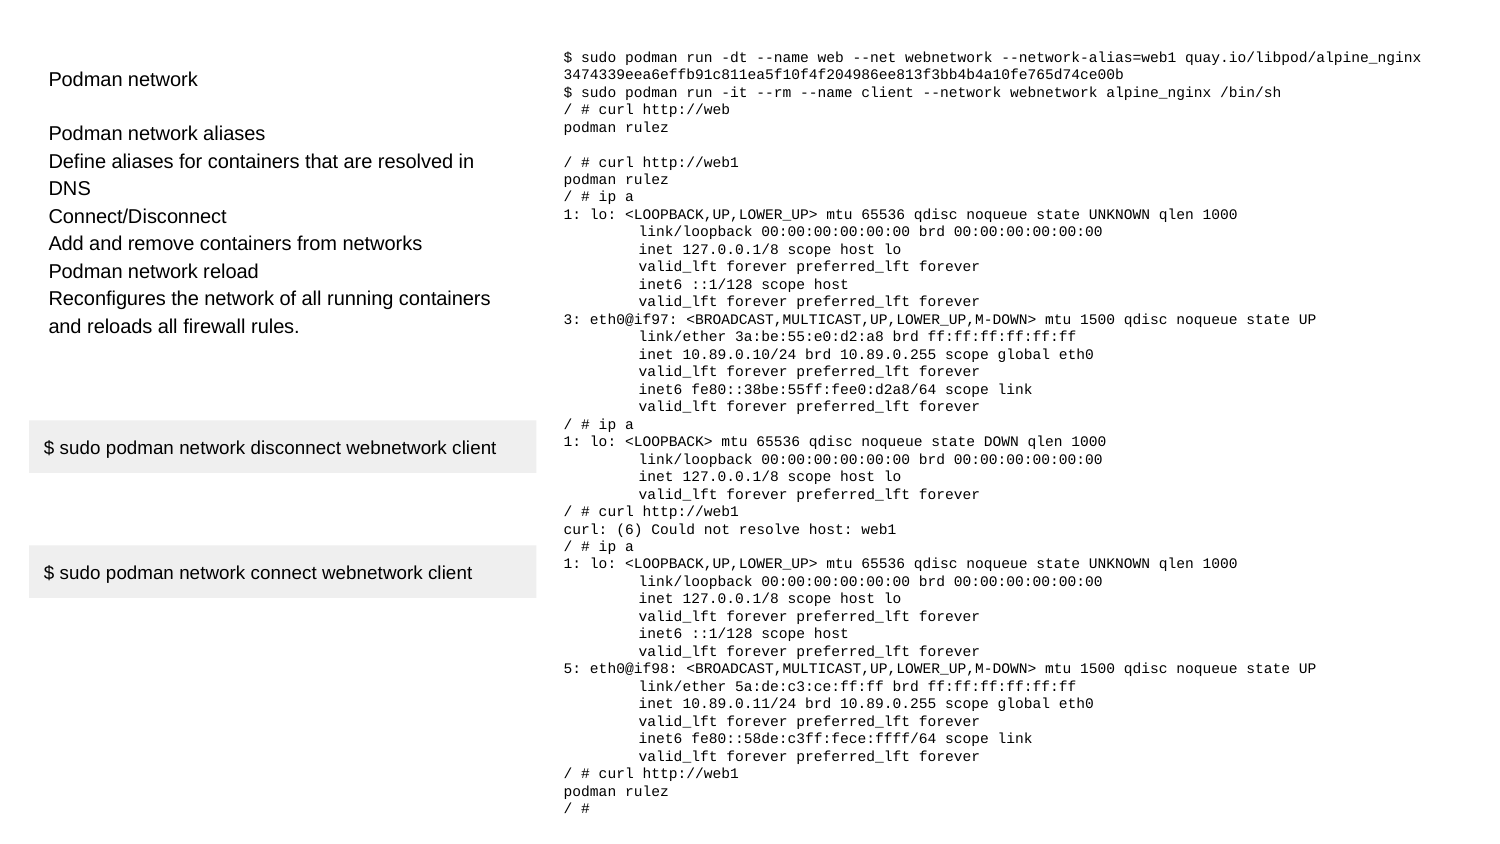

$ sudo podman run -dt --name web --net webnetwork --network-alias=web1 quay.io/libpod/alpine_nginx
3474339eea6effb91c811ea5f10f4f204986ee813f3bb4b4a10fe765d74ce00b
$ sudo podman run -it --rm --name client --network webnetwork alpine_nginx /bin/sh
/ # curl http://web
podman rulez
/ # curl http://web1
podman rulez
/ # ip a
1: lo: <LOOPBACK,UP,LOWER_UP> mtu 65536 qdisc noqueue state UNKNOWN qlen 1000
	link/loopback 00:00:00:00:00:00 brd 00:00:00:00:00:00
	inet 127.0.0.1/8 scope host lo
 	valid_lft forever preferred_lft forever
	inet6 ::1/128 scope host
 	valid_lft forever preferred_lft forever
3: eth0@if97: <BROADCAST,MULTICAST,UP,LOWER_UP,M-DOWN> mtu 1500 qdisc noqueue state UP
	link/ether 3a:be:55:e0:d2:a8 brd ff:ff:ff:ff:ff:ff
	inet 10.89.0.10/24 brd 10.89.0.255 scope global eth0
 	valid_lft forever preferred_lft forever
	inet6 fe80::38be:55ff:fee0:d2a8/64 scope link
 	valid_lft forever preferred_lft forever
/ # ip a
1: lo: <LOOPBACK> mtu 65536 qdisc noqueue state DOWN qlen 1000
	link/loopback 00:00:00:00:00:00 brd 00:00:00:00:00:00
	inet 127.0.0.1/8 scope host lo
 	valid_lft forever preferred_lft forever
/ # curl http://web1
curl: (6) Could not resolve host: web1
/ # ip a
1: lo: <LOOPBACK,UP,LOWER_UP> mtu 65536 qdisc noqueue state UNKNOWN qlen 1000
	link/loopback 00:00:00:00:00:00 brd 00:00:00:00:00:00
	inet 127.0.0.1/8 scope host lo
 	valid_lft forever preferred_lft forever
	inet6 ::1/128 scope host
 	valid_lft forever preferred_lft forever
5: eth0@if98: <BROADCAST,MULTICAST,UP,LOWER_UP,M-DOWN> mtu 1500 qdisc noqueue state UP
	link/ether 5a:de:c3:ce:ff:ff brd ff:ff:ff:ff:ff:ff
	inet 10.89.0.11/24 brd 10.89.0.255 scope global eth0
 	valid_lft forever preferred_lft forever
	inet6 fe80::58de:c3ff:fece:ffff/64 scope link
 	valid_lft forever preferred_lft forever
/ # curl http://web1
podman rulez
/ #
# Podman network Podman network aliases Define aliases for containers that are resolved in DNS Connect/Disconnect Add and remove containers from networks Podman network reload Reconfigures the network of all running containers and reloads all firewall rules.
$ sudo podman network disconnect webnetwork client
$ sudo podman network connect webnetwork client